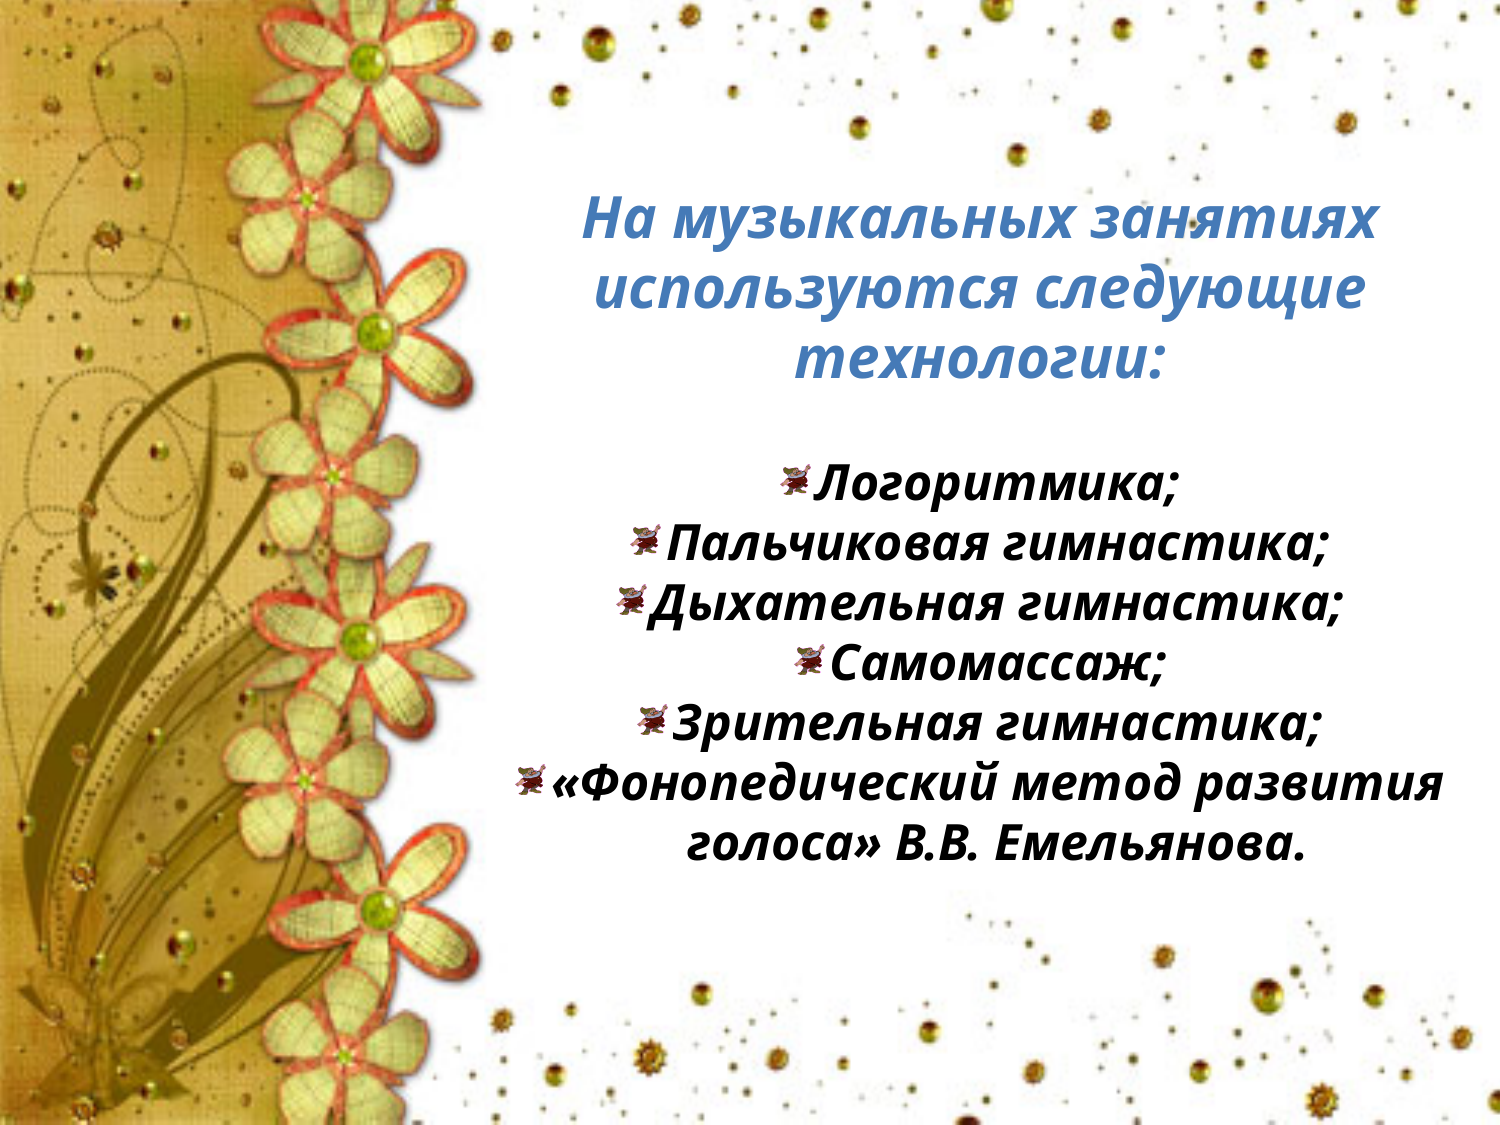

На музыкальных занятиях используются следующие технологии:
Логоритмика;
Пальчиковая гимнастика;
Дыхательная гимнастика;
Самомассаж;
Зрительная гимнастика;
«Фонопедический метод развития голоса» В.В. Емельянова.